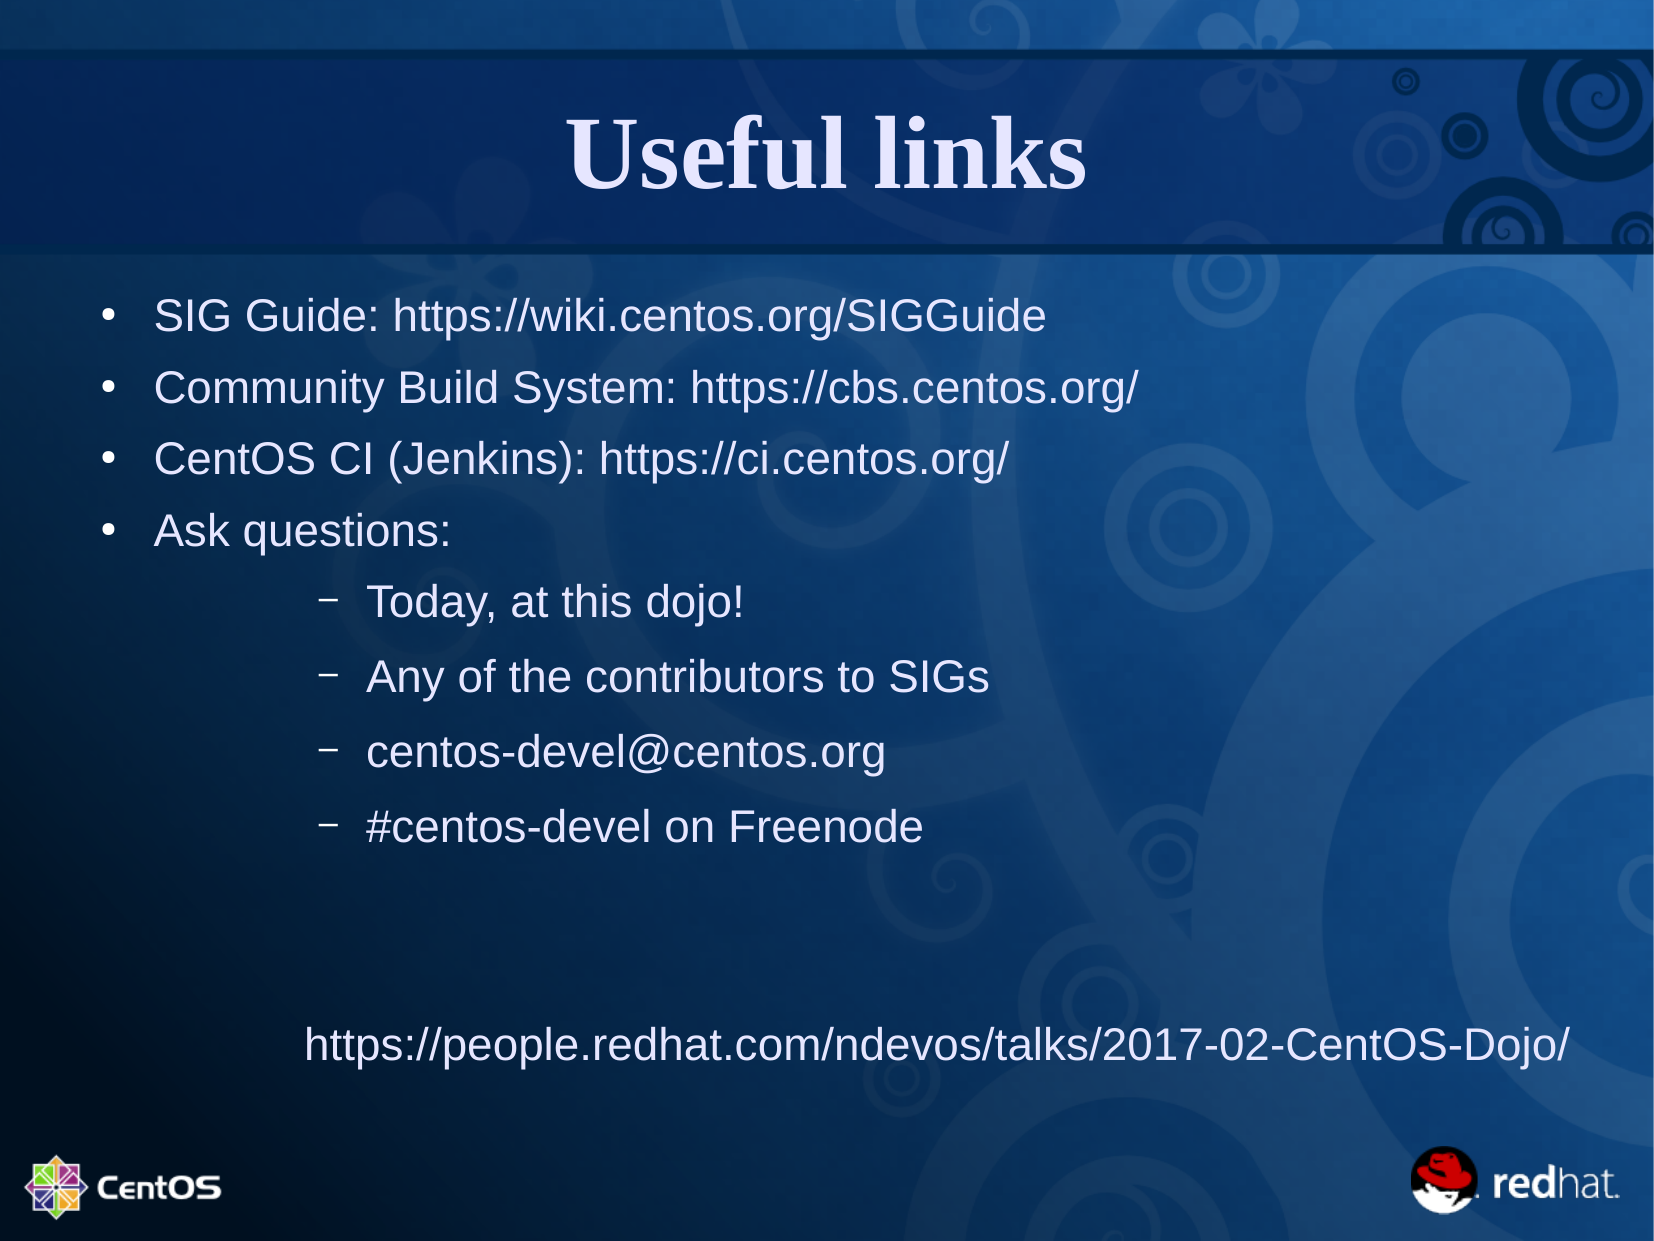

# Useful links
SIG Guide: https://wiki.centos.org/SIGGuide
Community Build System: https://cbs.centos.org/
CentOS CI (Jenkins): https://ci.centos.org/
Ask questions:
Today, at this dojo!
Any of the contributors to SIGs
centos-devel@centos.org
#centos-devel on Freenode
https://people.redhat.com/ndevos/talks/2017-02-CentOS-Dojo/